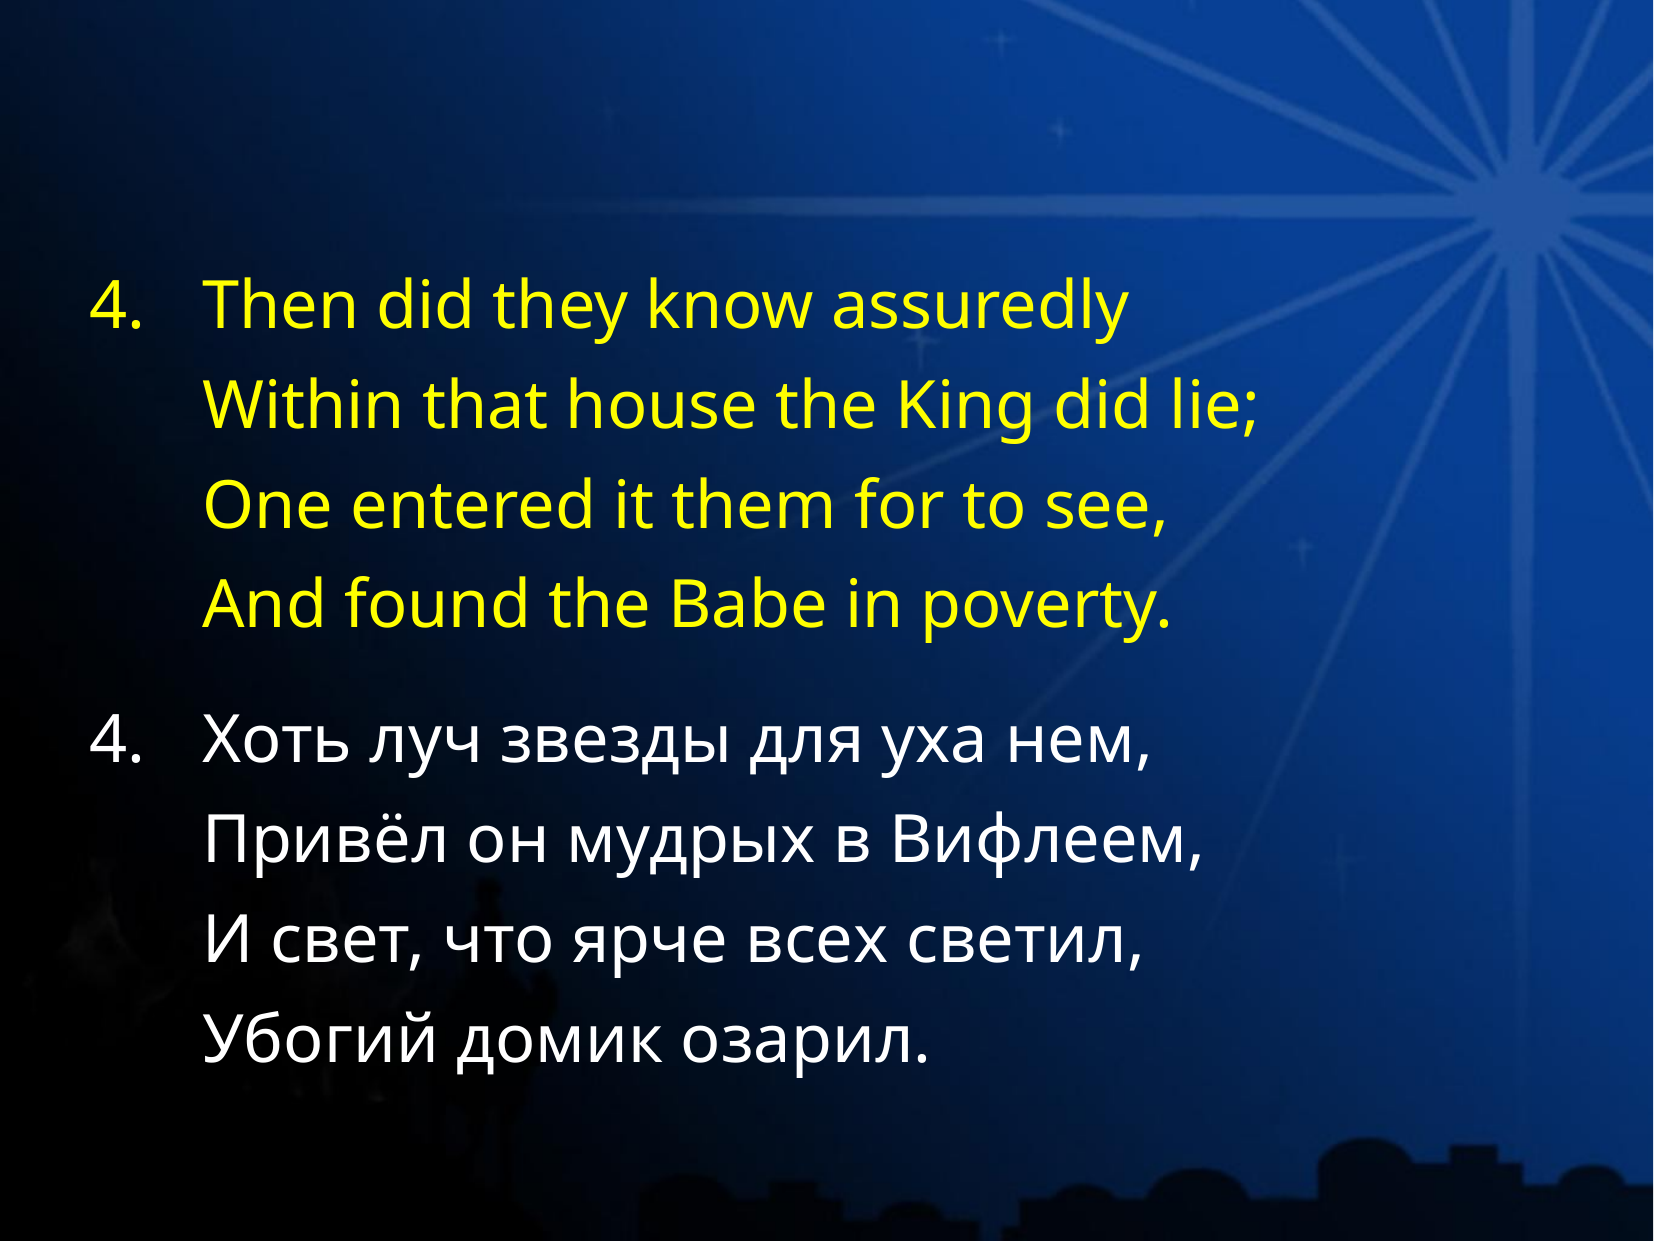

4.	Then did they know assuredly
	Within that house the King did lie;
	One entered it them for to see,
	And found the Babe in poverty.
4.	Хоть луч звезды для уха нем,
	Привёл он мудрых в Вифлеем,
	И свет, что ярче всех светил,
	Убогий домик озарил.